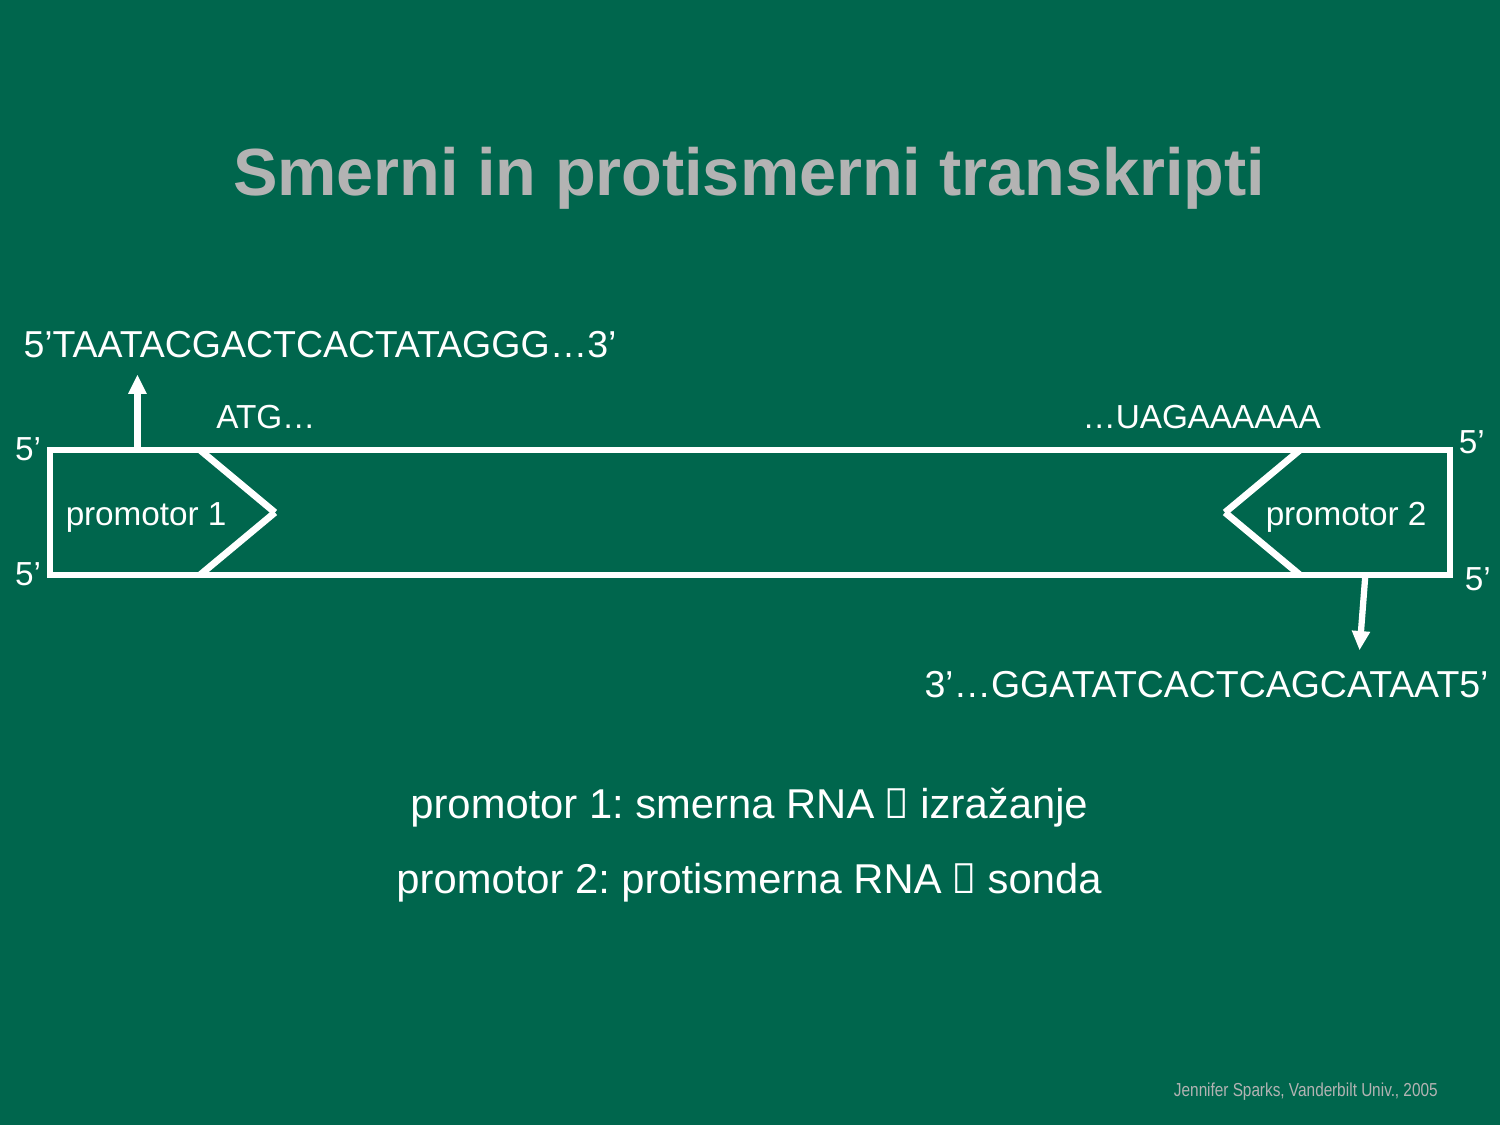

# Smerni in protismerni transkripti
5’TAATACGACTCACTATAGGG…3’
ATG…
…UAGAAAAAA
5’
5’
promotor 1
promotor 2
5’
5’
3’…GGATATCACTCAGCATAAT5’
promotor 1: smerna RNA  izražanje
promotor 2: protismerna RNA  sonda
Jennifer Sparks, Vanderbilt Univ., 2005